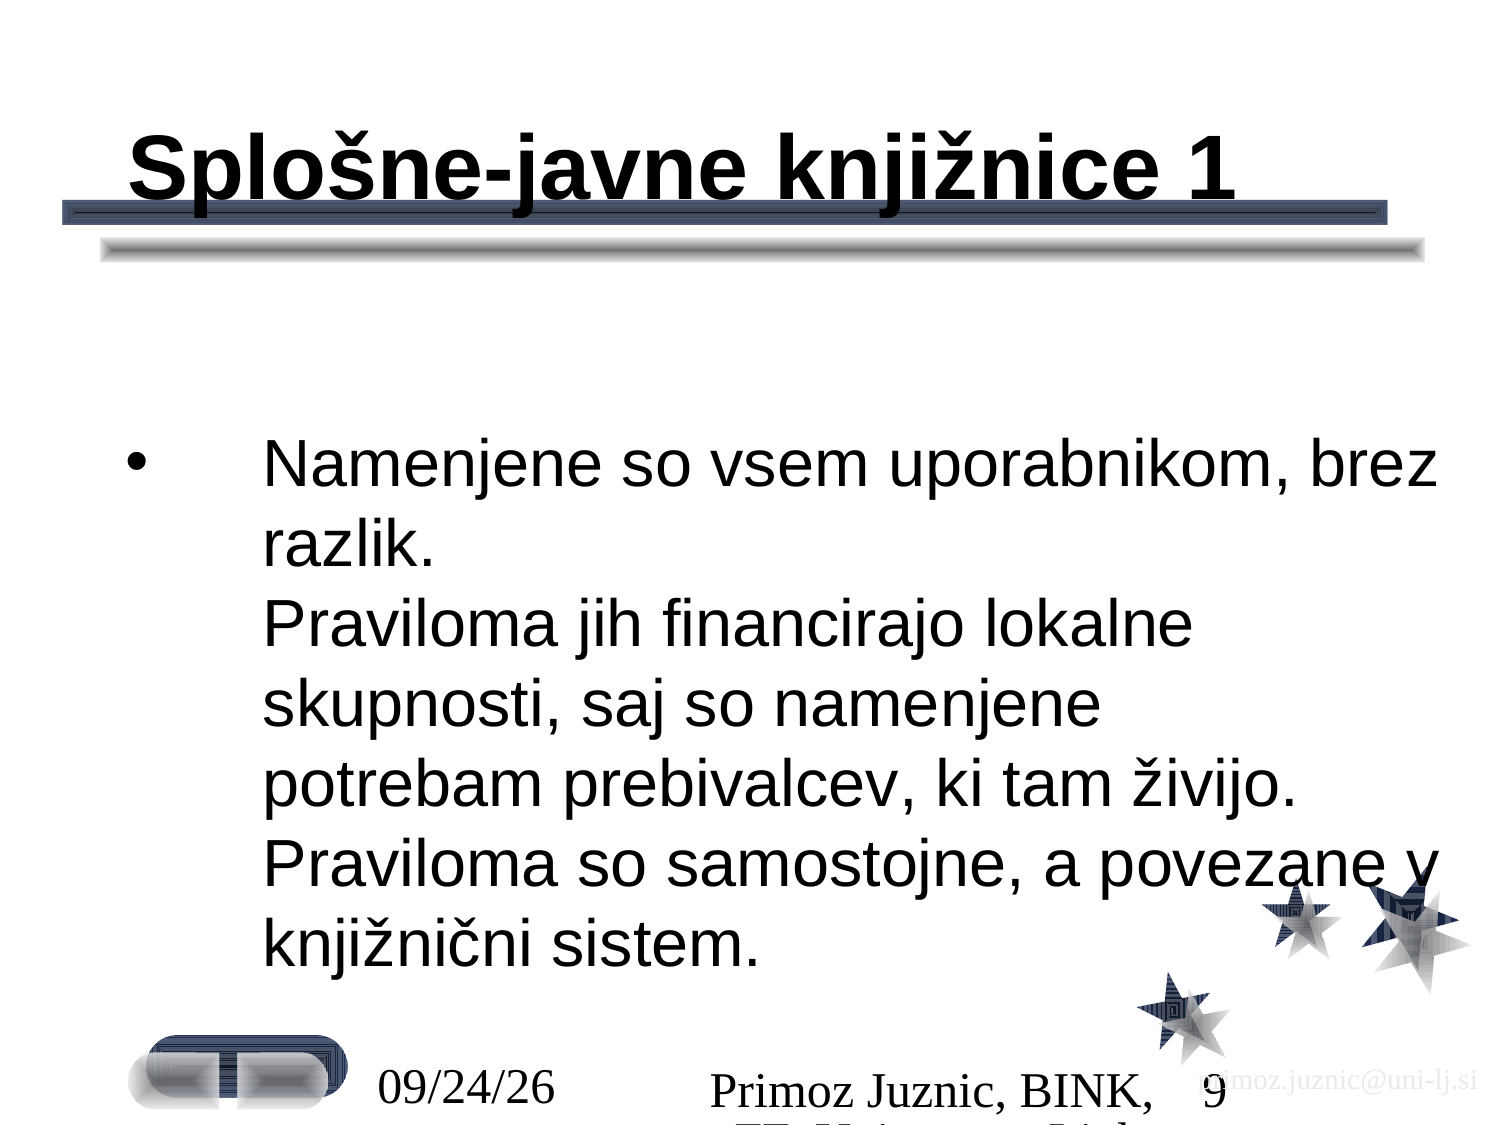

# Splošne-javne knjižnice 1
Namenjene so vsem uporabnikom, brez razlik.
Praviloma jih financirajo lokalne skupnosti, saj so namenjene
potrebam prebivalcev, ki tam živijo.
Praviloma so samostojne, a povezane v knjižnični sistem.
Primoz Juznic, BINK, FF, Univerza v Ljubljani
9